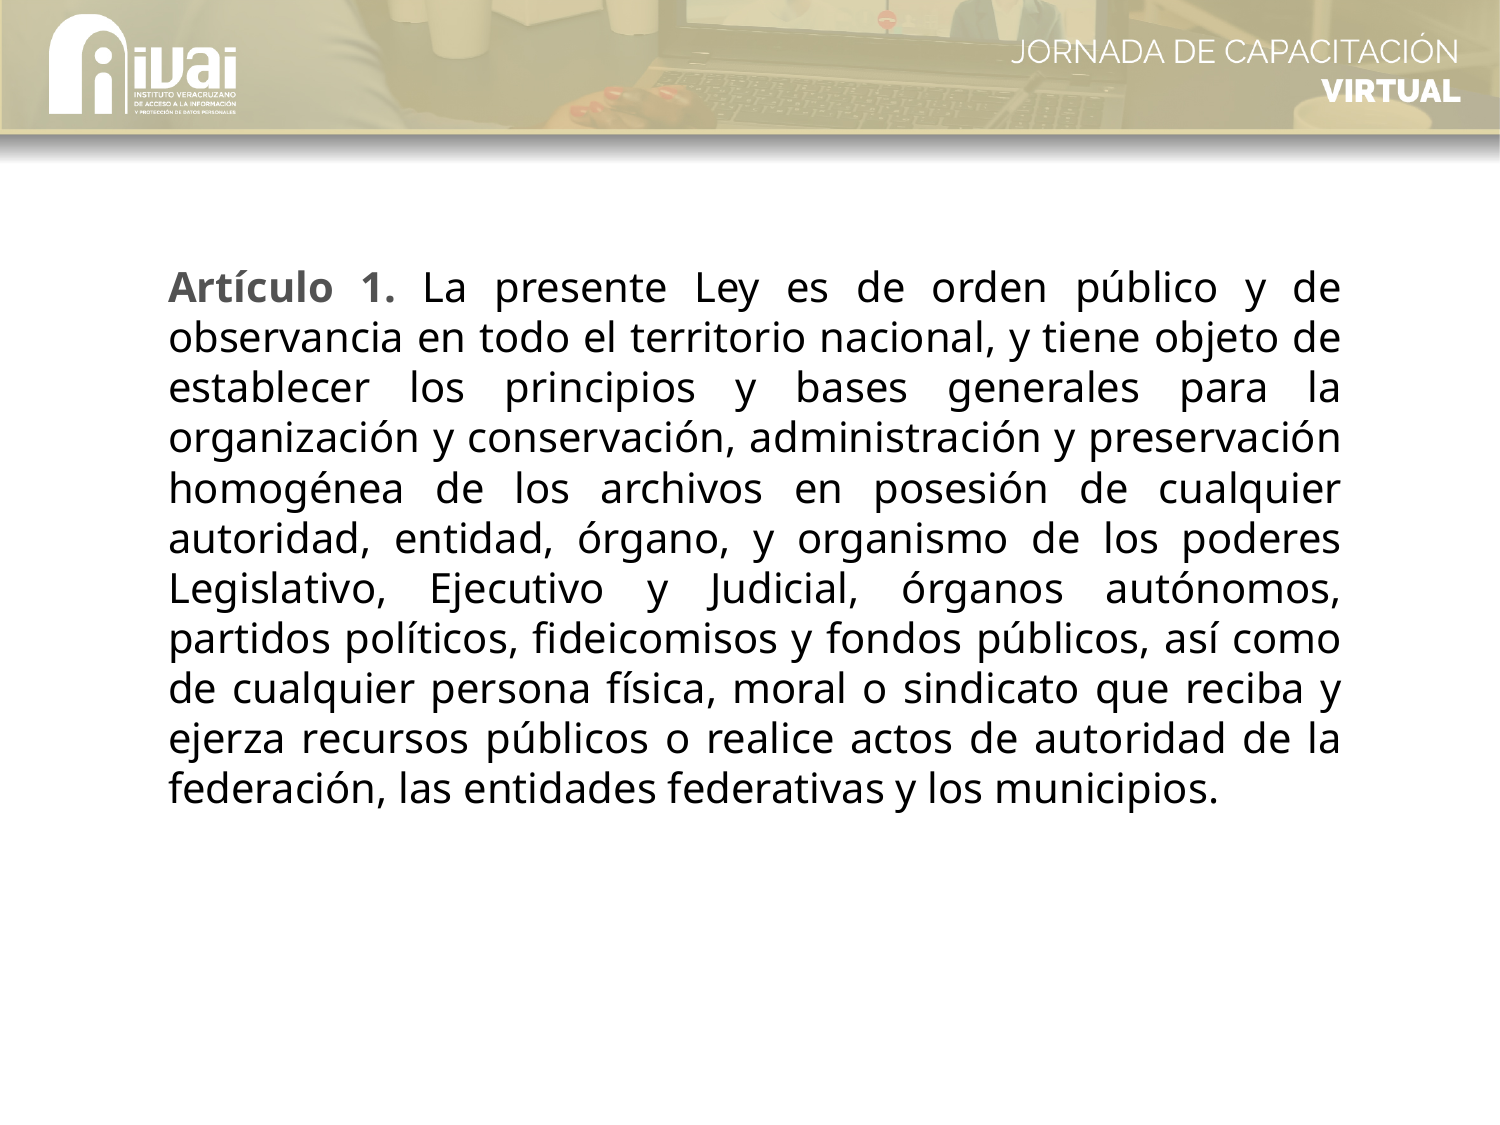

Artículo 1. La presente Ley es de orden público y de observancia en todo el territorio nacional, y tiene objeto de establecer los principios y bases generales para la organización y conservación, administración y preservación homogénea de los archivos en posesión de cualquier autoridad, entidad, órgano, y organismo de los poderes Legislativo, Ejecutivo y Judicial, órganos autónomos, partidos políticos, fideicomisos y fondos públicos, así como de cualquier persona física, moral o sindicato que reciba y ejerza recursos públicos o realice actos de autoridad de la federación, las entidades federativas y los municipios.